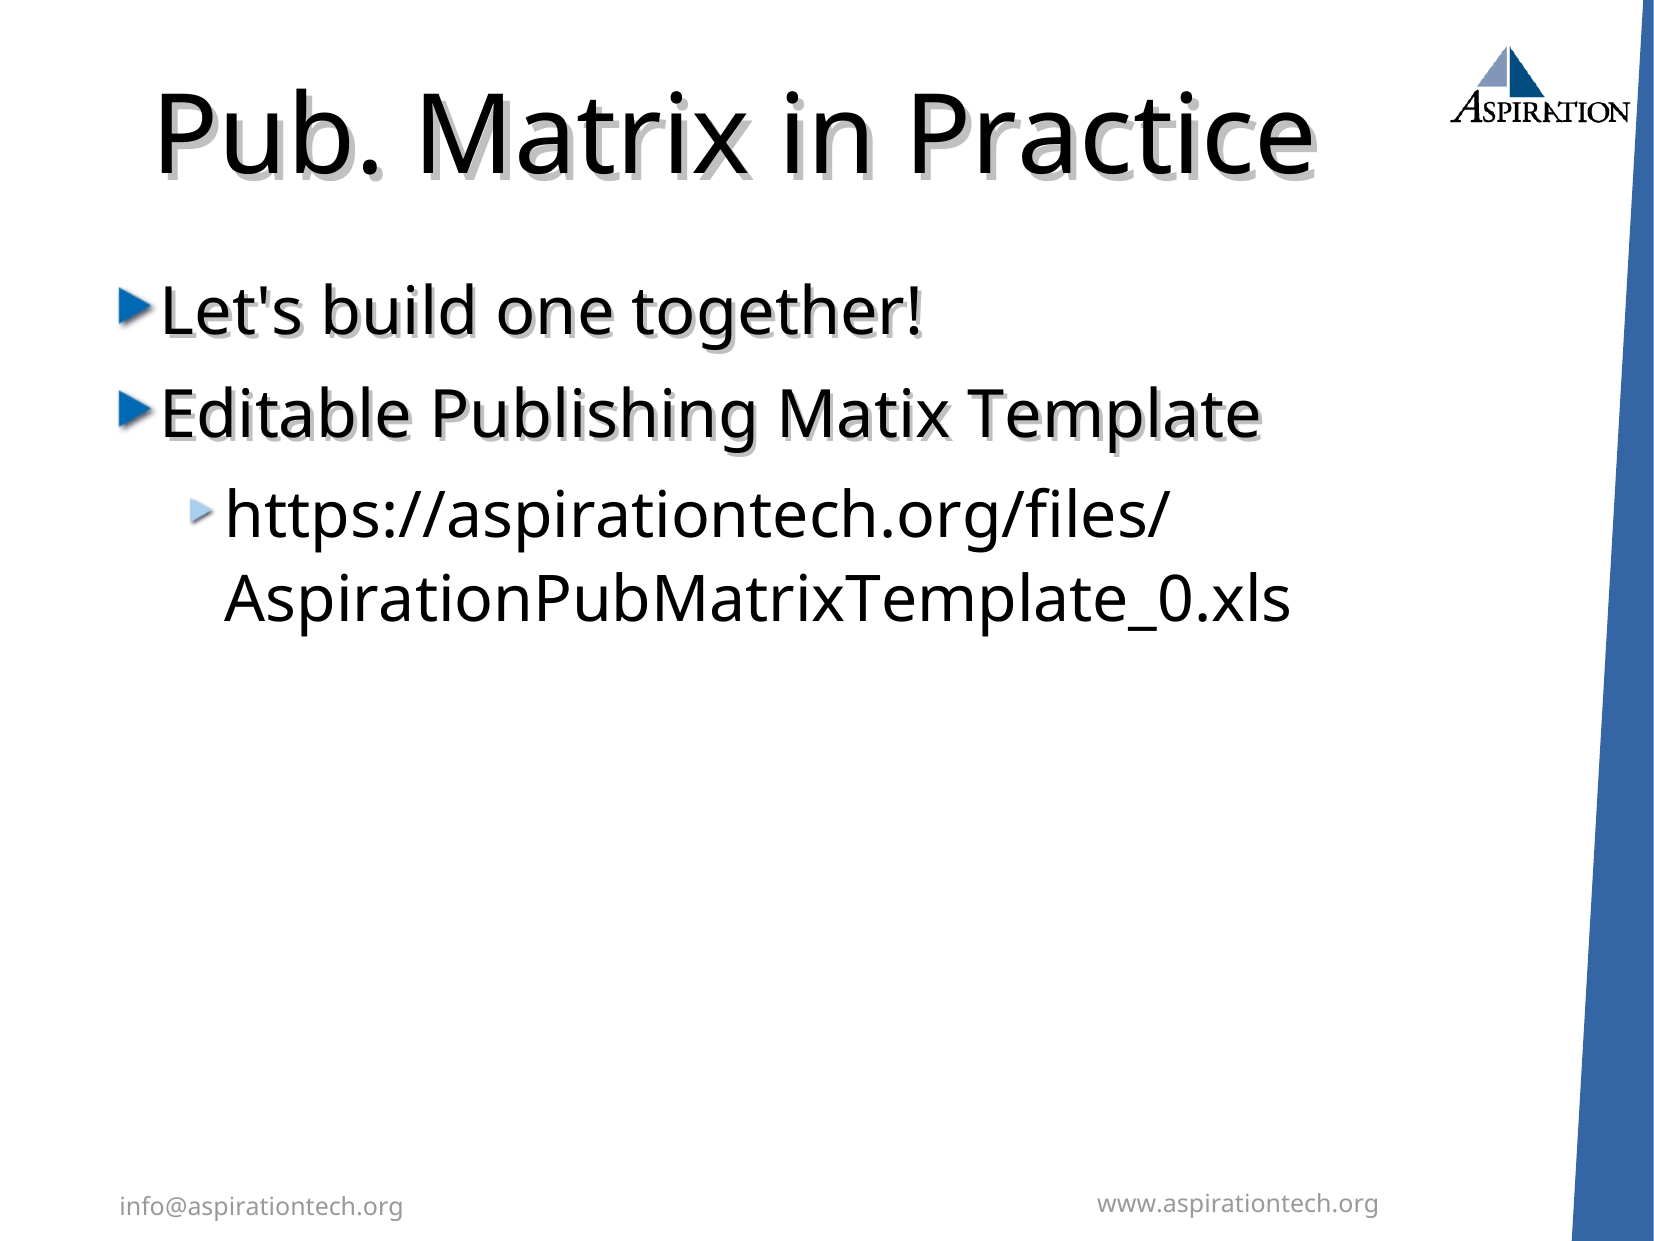

# Pub. Matrix in Practice
Let's build one together!
Editable Publishing Matix Template
https://aspirationtech.org/files/AspirationPubMatrixTemplate_0.xls